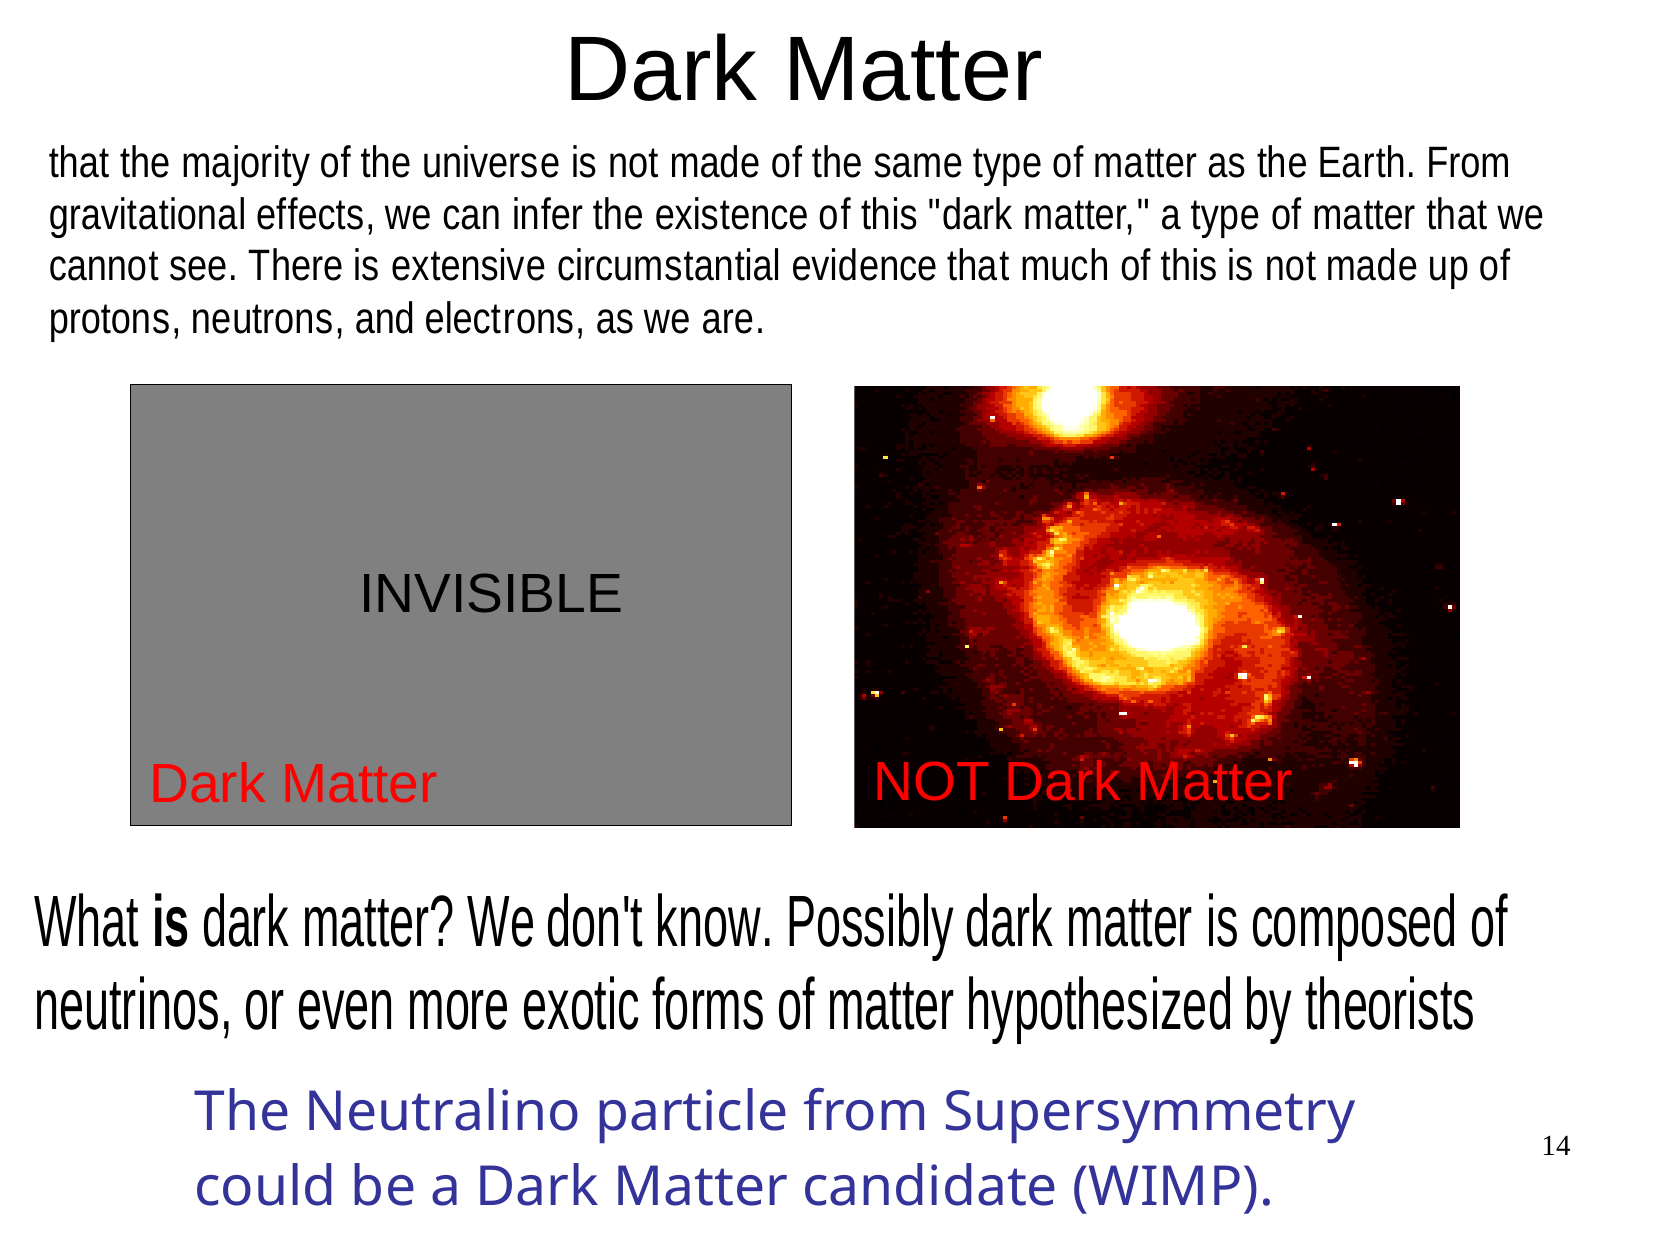

# Dark Matter
INVISIBLE
NOT Dark Matter
Dark Matter
The Neutralino particle from Supersymmetry
could be a Dark Matter candidate (WIMP).
14